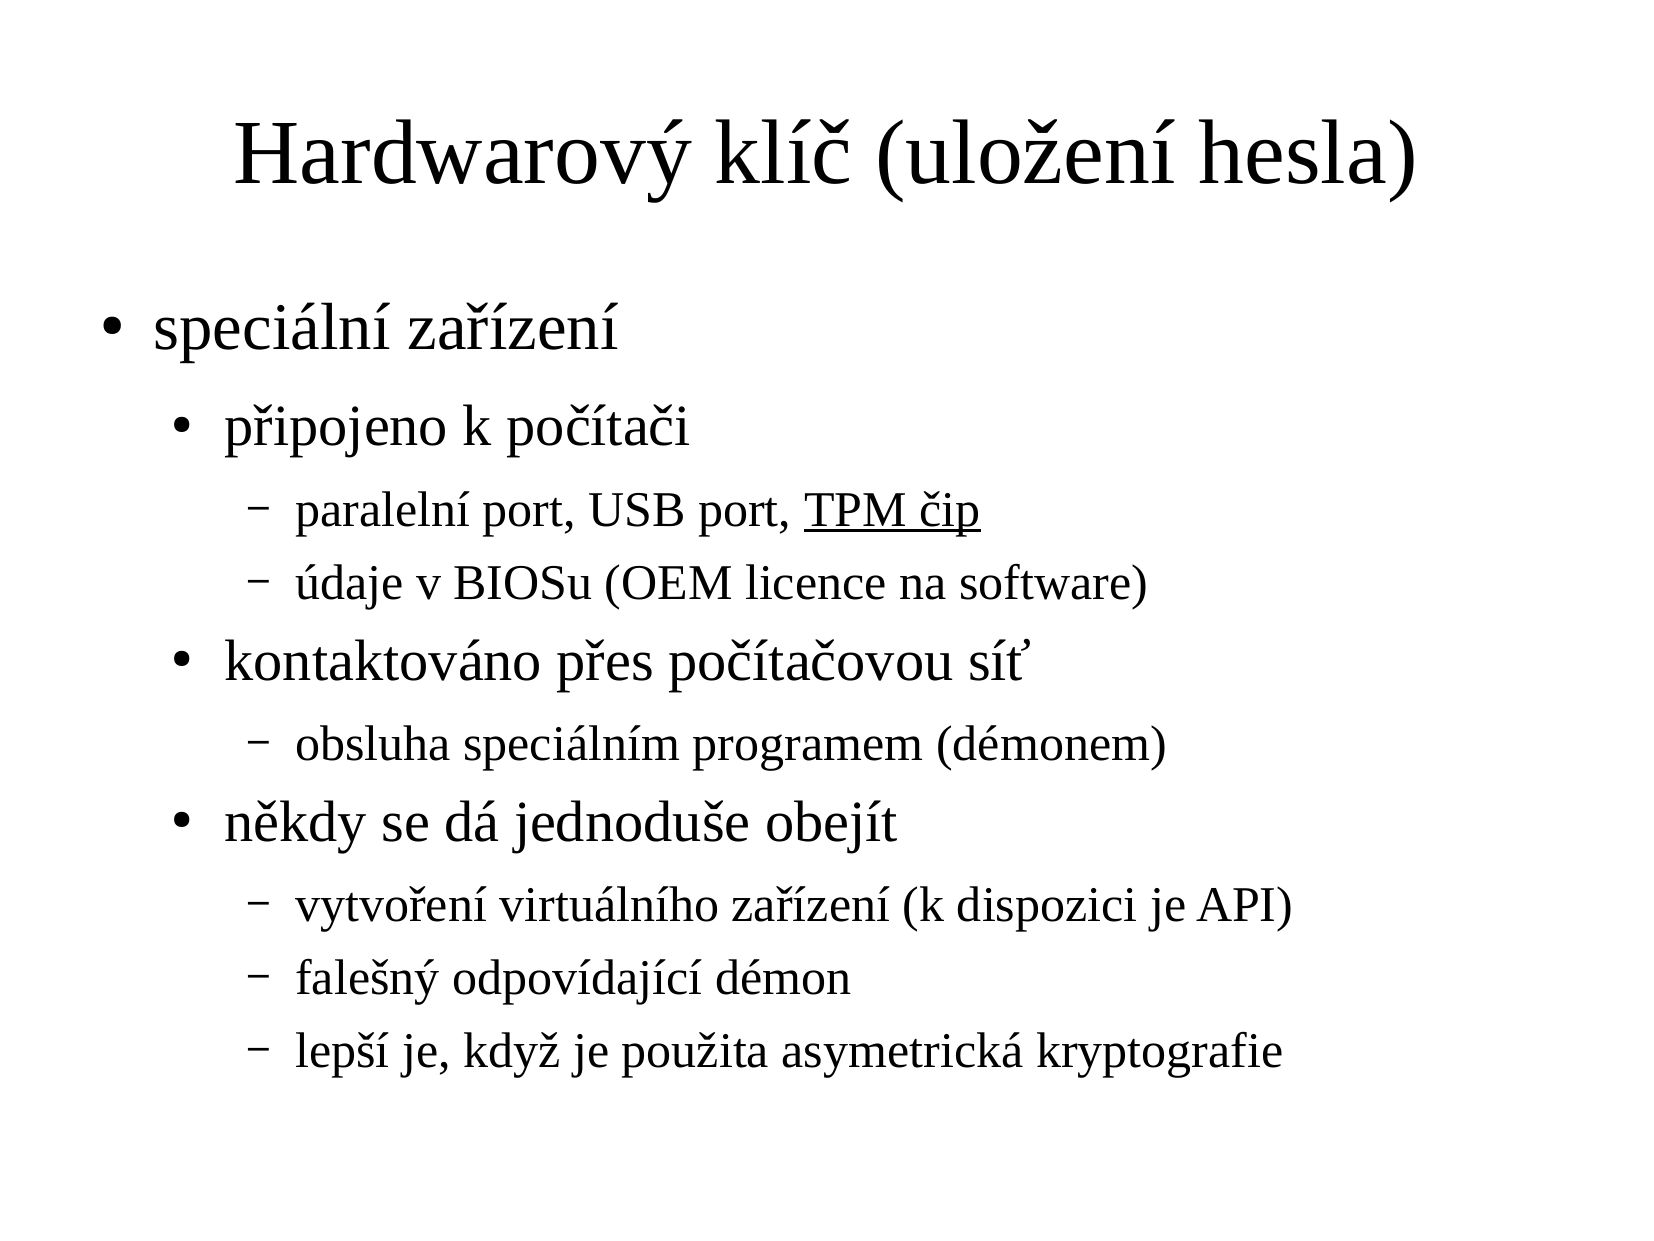

# Hardwarový klíč (uložení hesla)
speciální zařízení
připojeno k počítači
paralelní port, USB port, TPM čip
údaje v BIOSu (OEM licence na software)
kontaktováno přes počítačovou síť
obsluha speciálním programem (démonem)
někdy se dá jednoduše obejít
vytvoření virtuálního zařízení (k dispozici je API)
falešný odpovídající démon
lepší je, když je použita asymetrická kryptografie